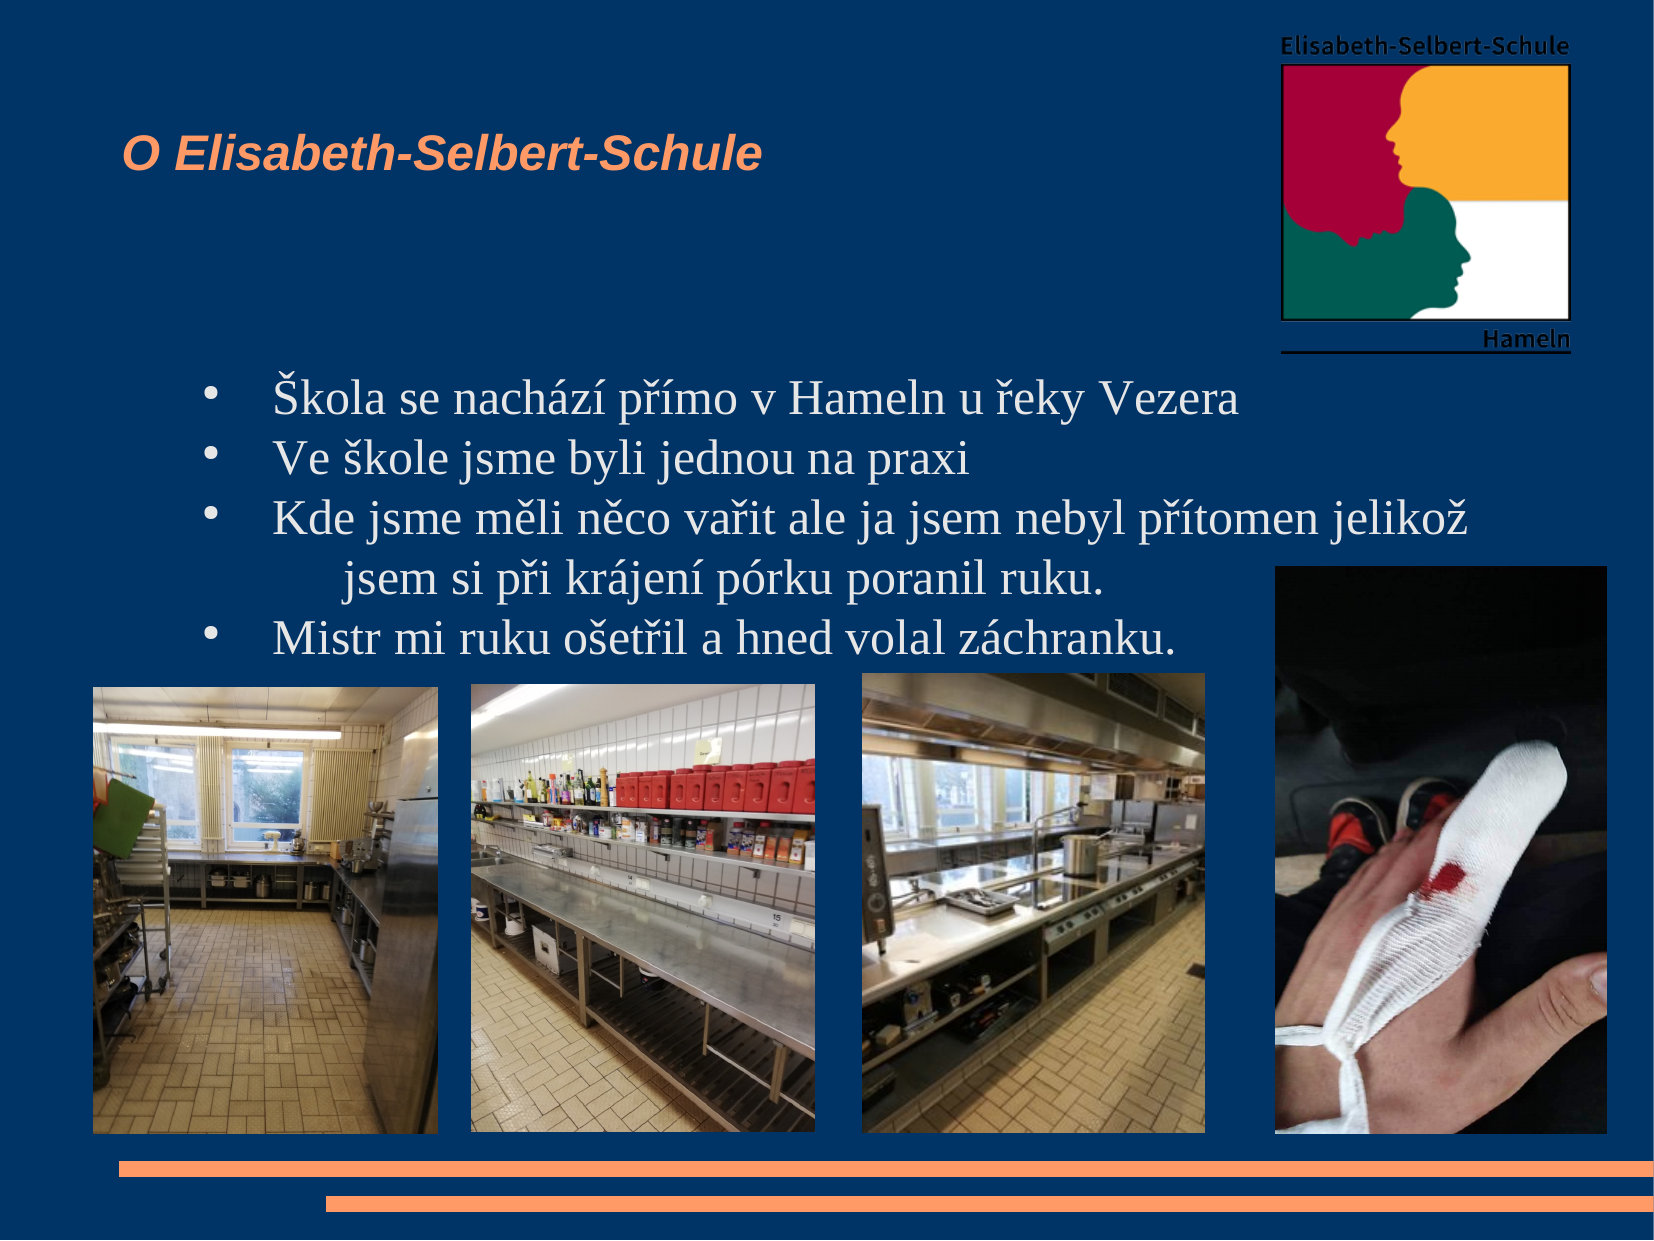

# O Elisabeth-Selbert-Schule
Škola se nachází přímo v Hameln u řeky Vezera
Ve škole jsme byli jednou na praxi
Kde jsme měli něco vařit ale ja jsem nebyl přítomen jelikož jsem si při krájení pórku poranil ruku.
Mistr mi ruku ošetřil a hned volal záchranku.